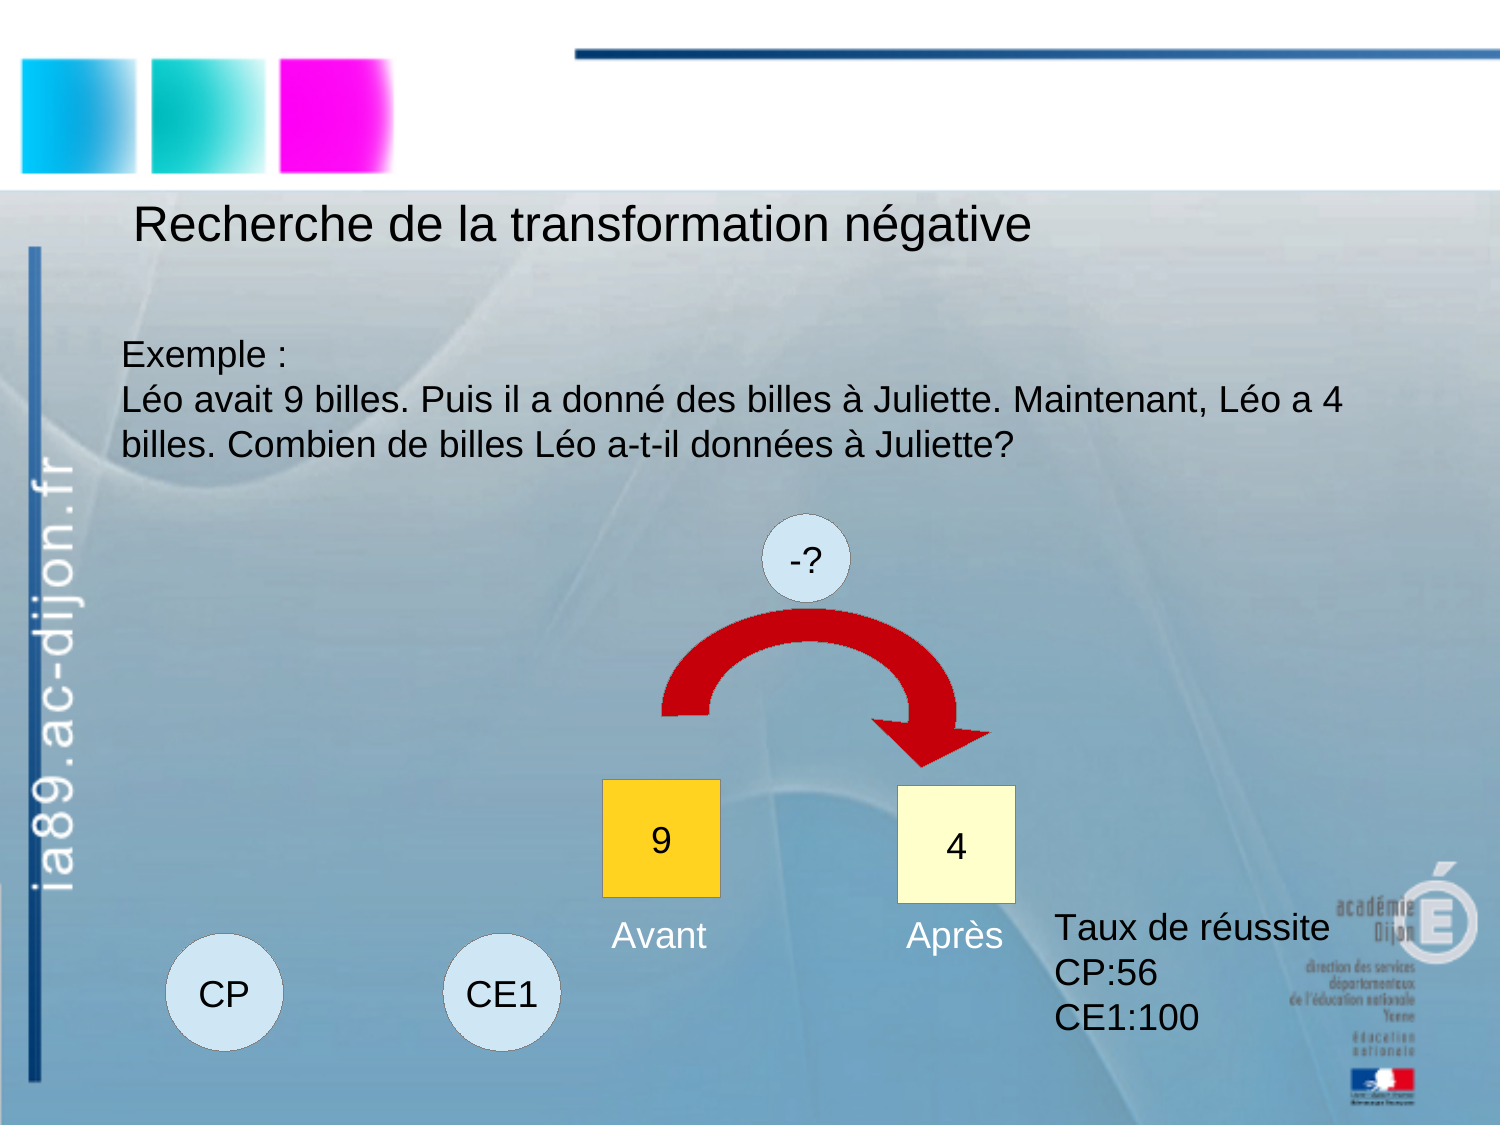

Recherche de la transformation négative
Exemple :
Léo avait 9 billes. Puis il a donné des billes à Juliette. Maintenant, Léo a 4 billes. Combien de billes Léo a-t-il données à Juliette?
-?
9
4
Taux de réussite
CP:56
CE1:100
Avant			Après
CP
CE1